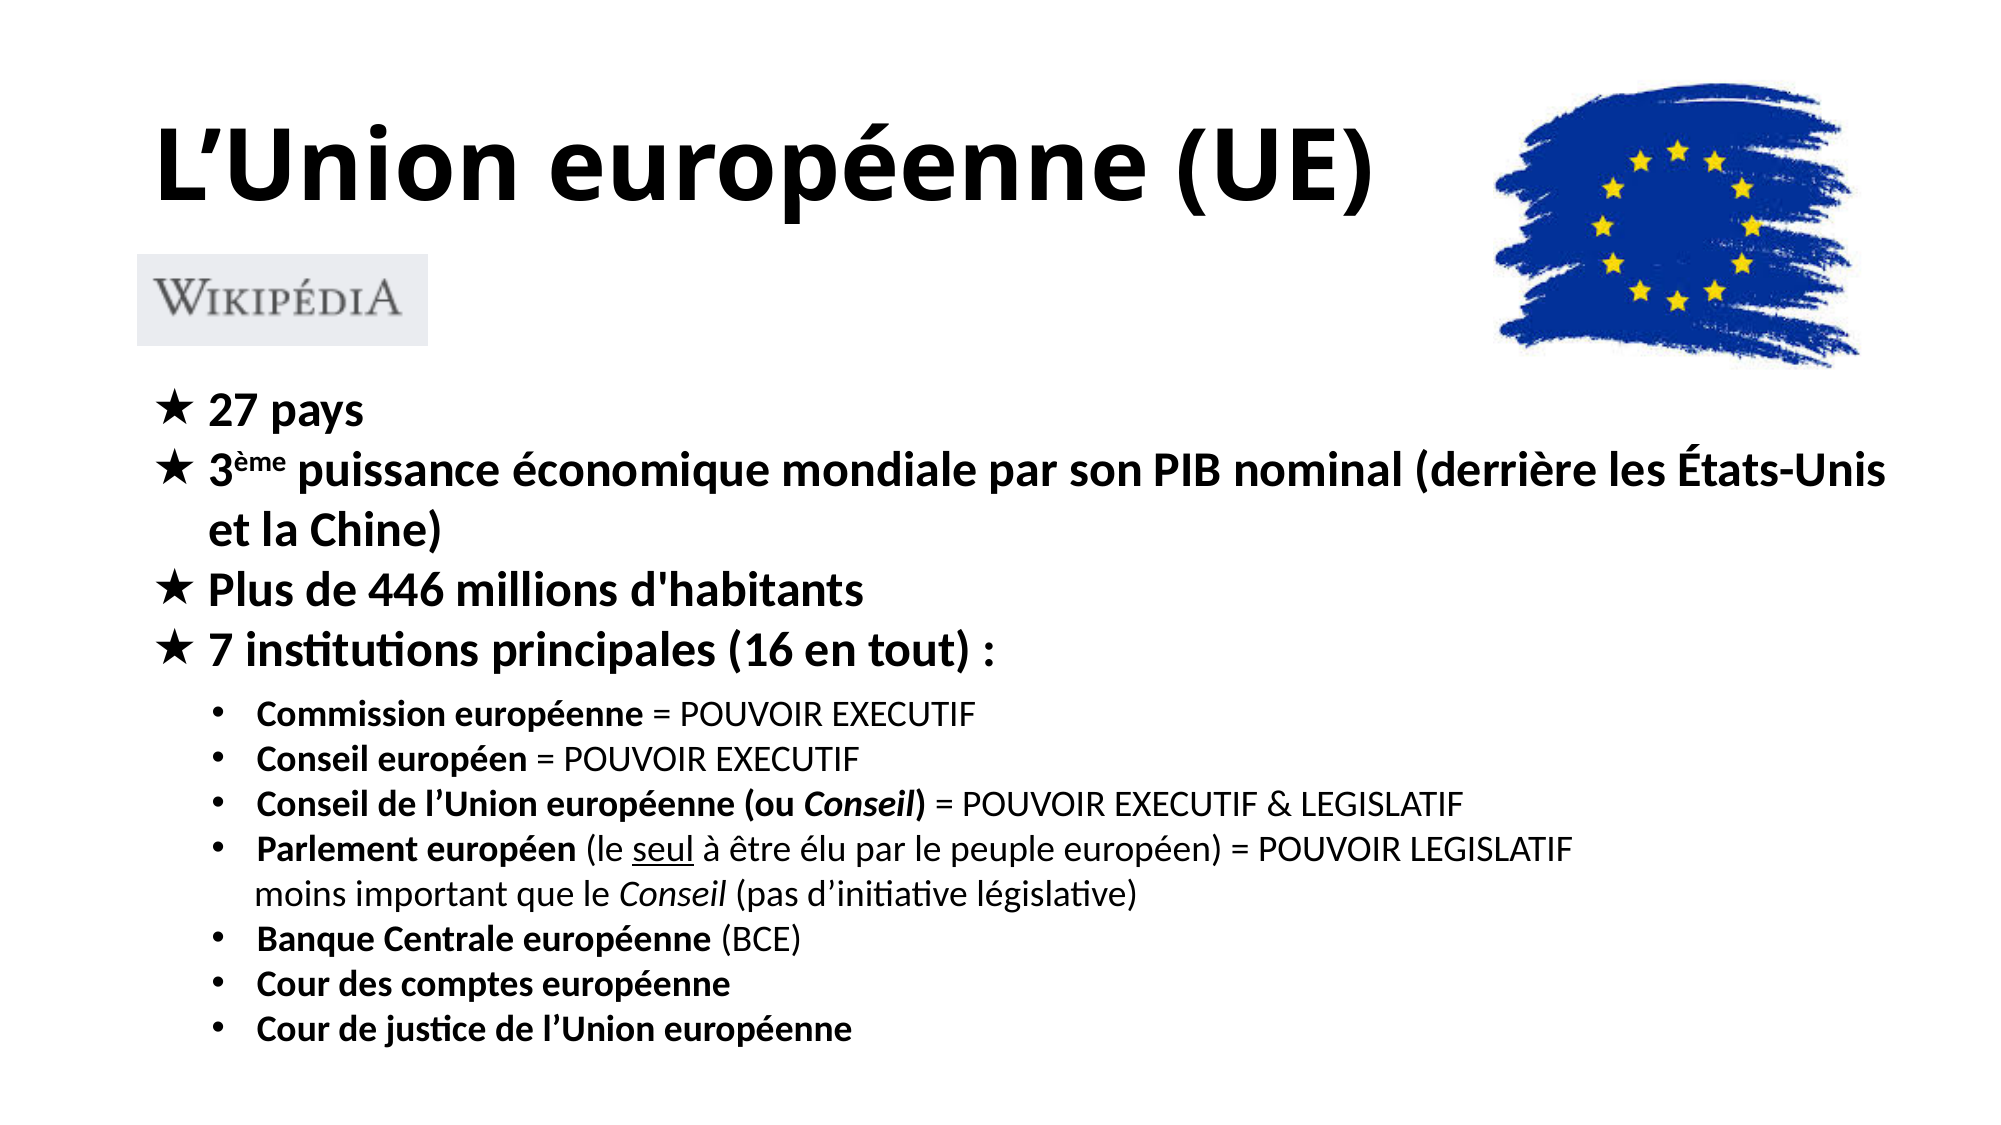

# L’Union européenne (UE)
27 pays
3ème puissance économique mondiale par son PIB nominal (derrière les États-Unis
 et la Chine)
Plus de 446 millions d'habitants
7 institutions principales (16 en tout) :
Commission européenne = POUVOIR EXECUTIF
Conseil européen = POUVOIR EXECUTIF
Conseil de l’Union européenne (ou Conseil) = POUVOIR EXECUTIF & LEGISLATIF
Parlement européen (le seul à être élu par le peuple européen) = POUVOIR LEGISLATIF
 moins important que le Conseil (pas d’initiative législative)
Banque Centrale européenne (BCE)
Cour des comptes européenne
Cour de justice de l’Union européenne